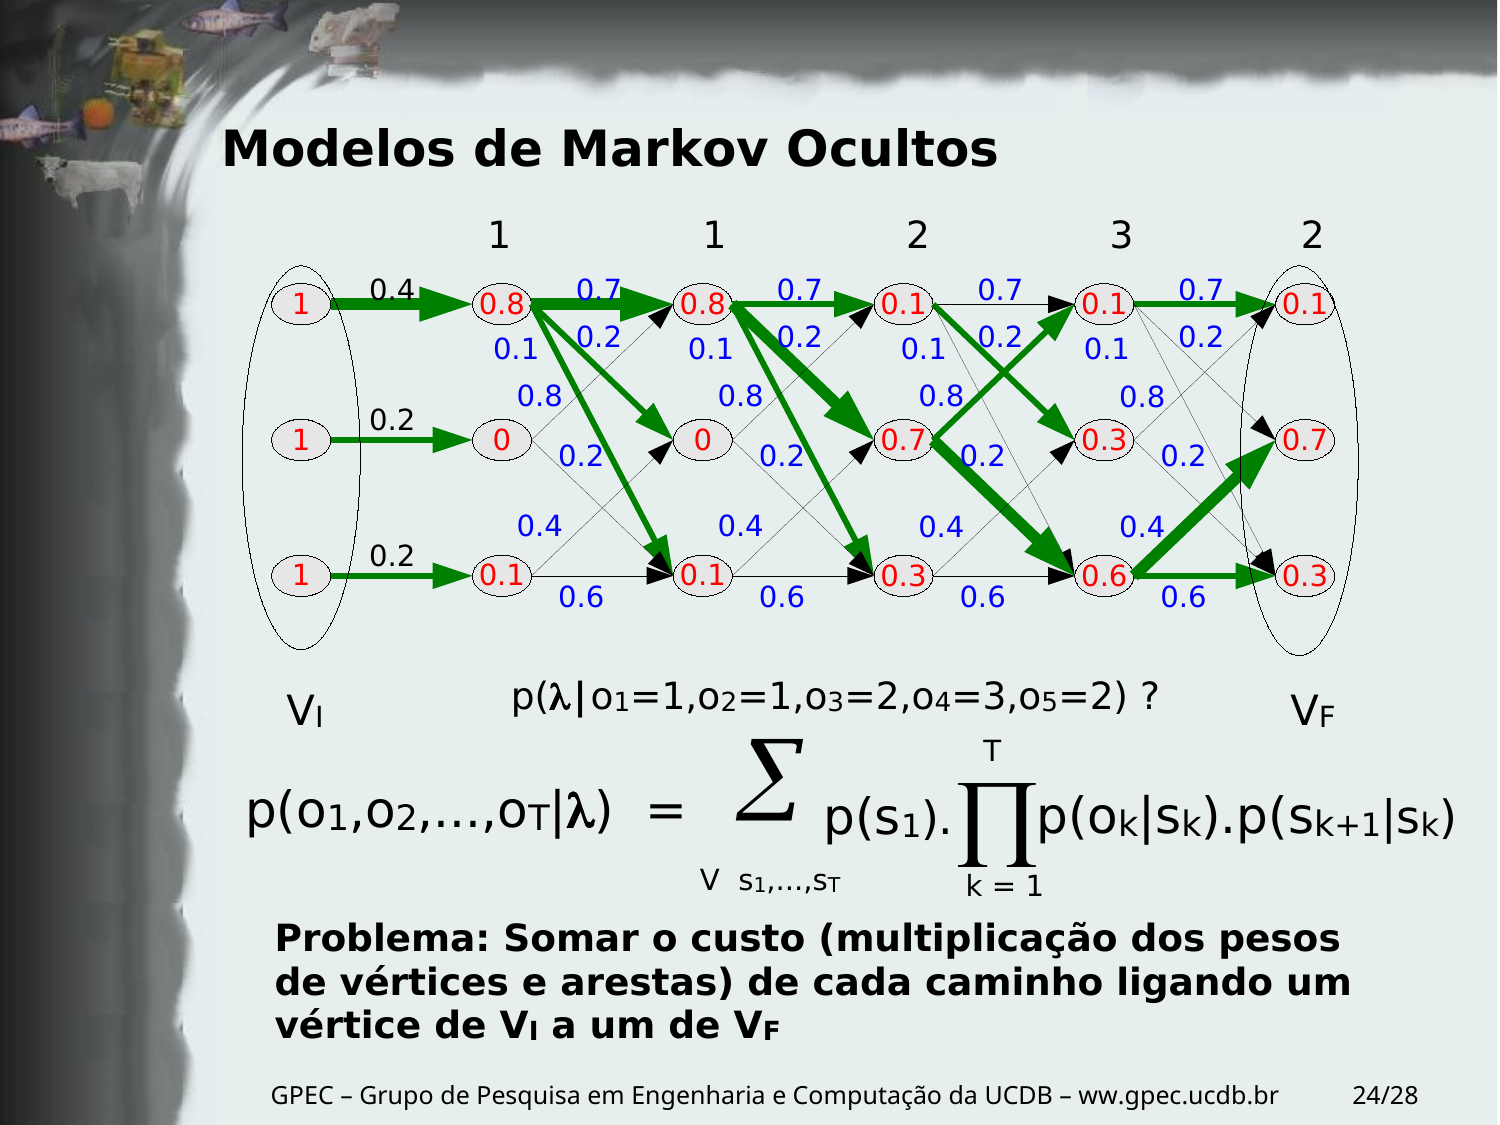

# Modelos de Markov Ocultos
1 1 2 3 2
0.7
0.4
0.7
0.7
0.7
1
0.8
0.8
0.1
0.1
0.1
0.2
0.2
0.2
0.2
0.1
0.1
0.1
0.1
0.8
0.8
0.8
0.8
0.2
1
0
0
0.7
0.3
0.7
0.2
0.2
0.2
0.2
0.4
0.4
0.4
0.4
0.2
1
0.1
0.1
0.3
0.6
0.3
0.6
0.6
0.6
0.6
p(|o1=1,o2=1,o3=2,o4=3,o5=2) ?
VI
VF
T


p(o1,o2,...,oT|) =
p(ok|sk).p(sk+1|sk)
p(s1).
V s1,...,sT
k = 1
Problema: Somar o custo (multiplicação dos pesos de vértices e arestas) de cada caminho ligando um vértice de VI a um de VF